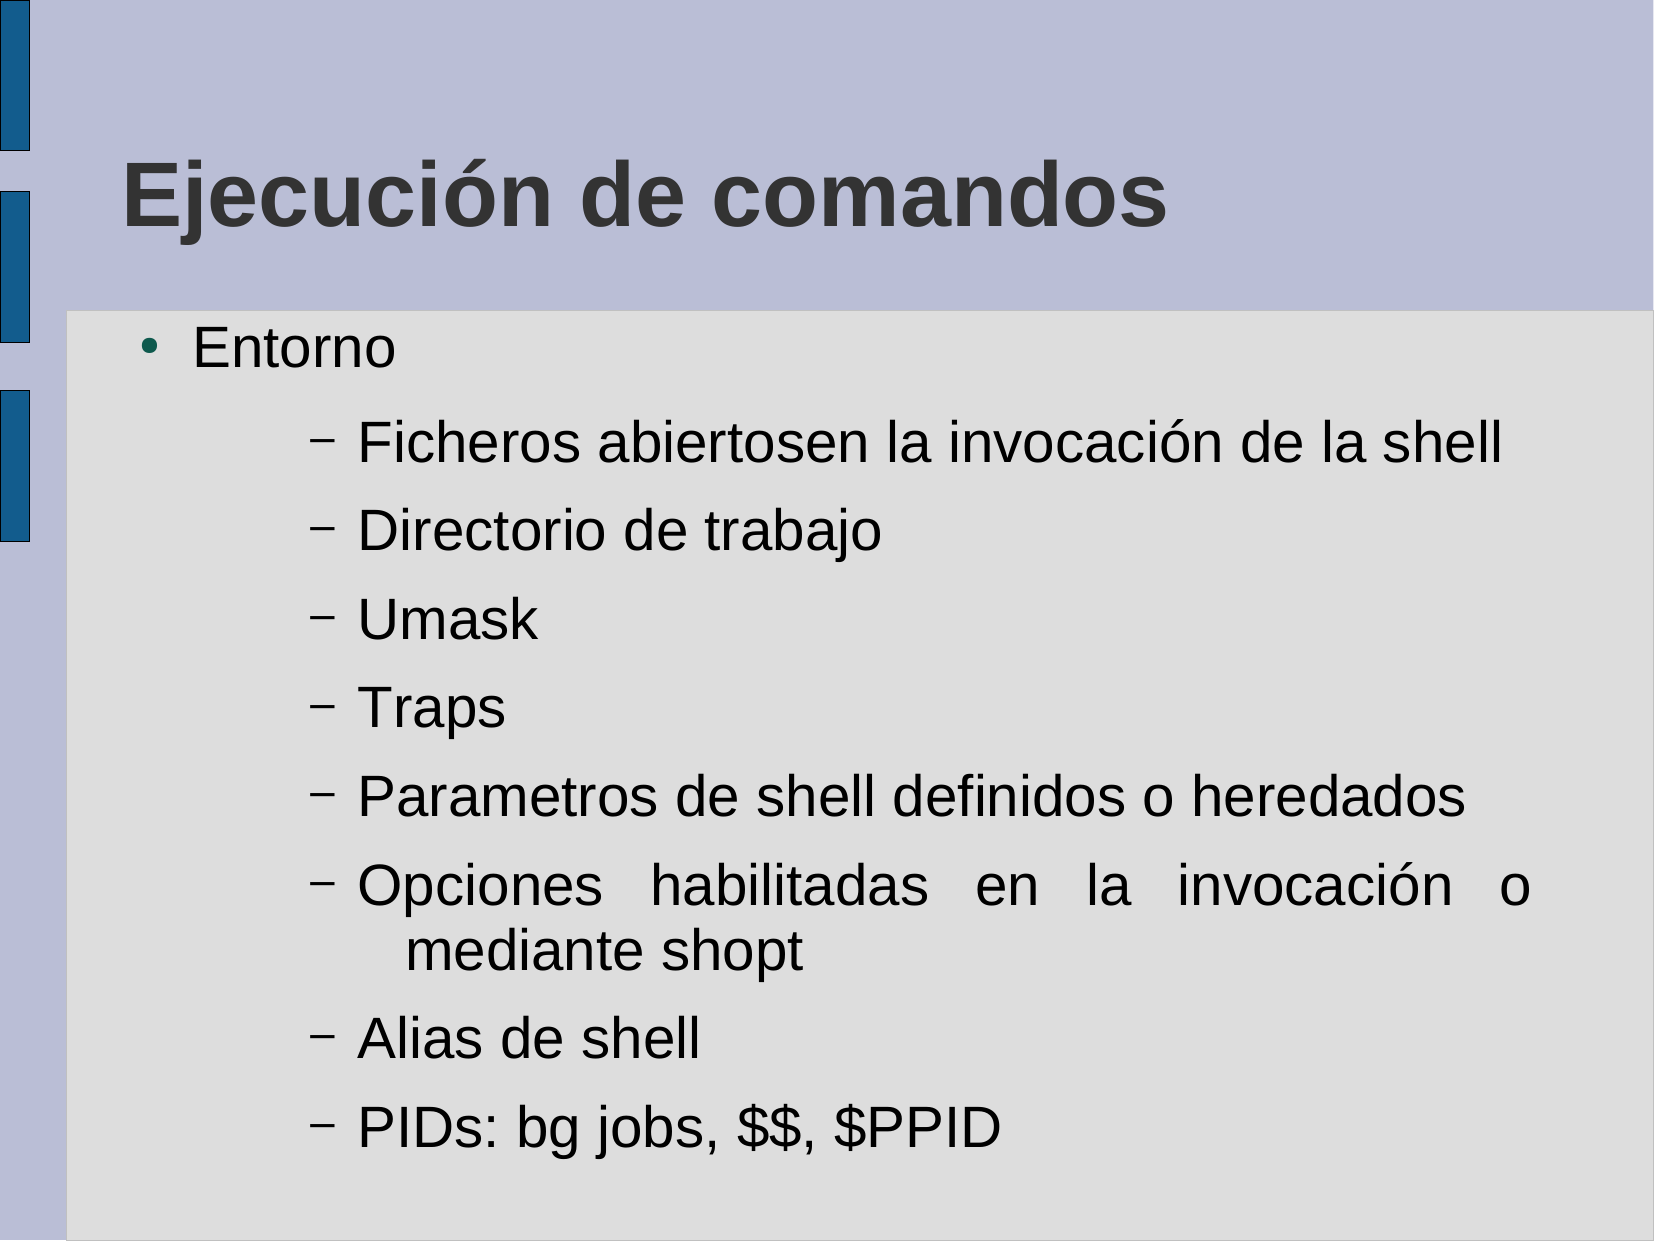

# Ejecución de comandos
Entorno
Ficheros abiertosen la invocación de la shell
Directorio de trabajo
Umask
Traps
Parametros de shell definidos o heredados
Opciones habilitadas en la invocación o mediante shopt
Alias de shell
PIDs: bg jobs, $$, $PPID